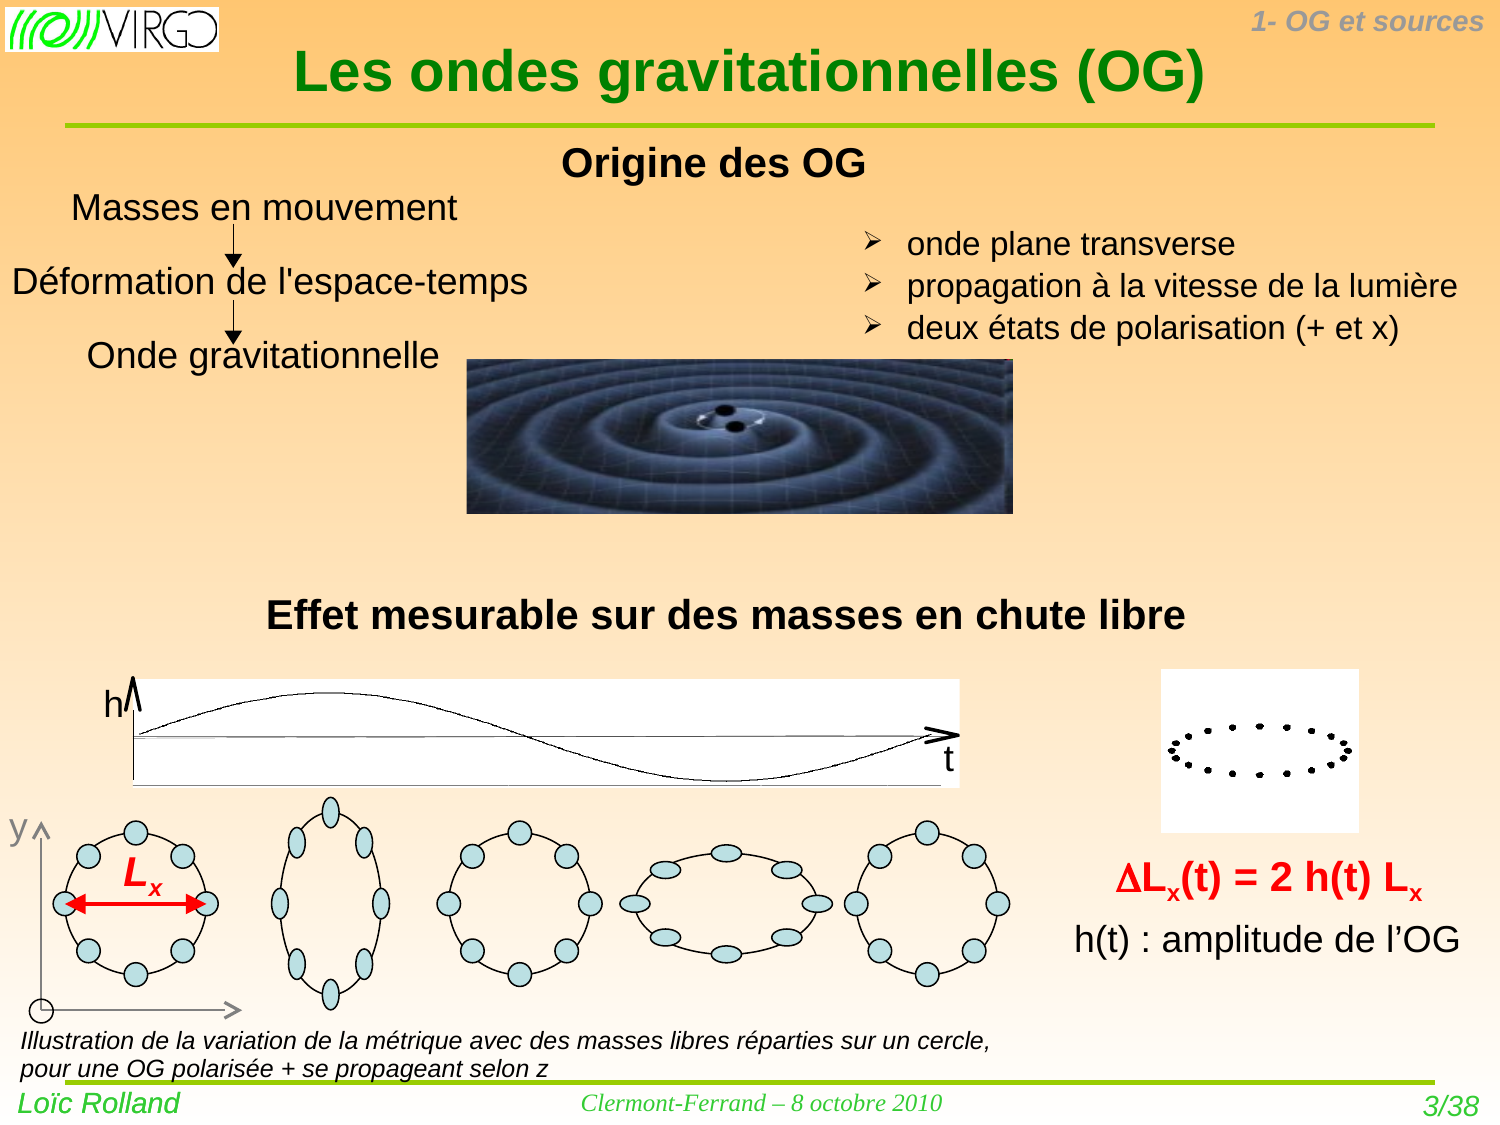

1- OG et sources
# Les ondes gravitationnelles (OG)
Origine des OG
Masses en mouvement
 onde plane transverse
 propagation à la vitesse de la lumière
 deux états de polarisation (+ et x)
Déformation de l'espace-temps
Onde gravitationnelle
Effet mesurable sur des masses en chute libre
h
t
y
Lx
Lx(t) = 2 h(t) Lx
h(t) : amplitude de l’OG
Illustration de la variation de la métrique avec des masses libres réparties sur un cercle, pour une OG polarisée + se propageant selon z
3